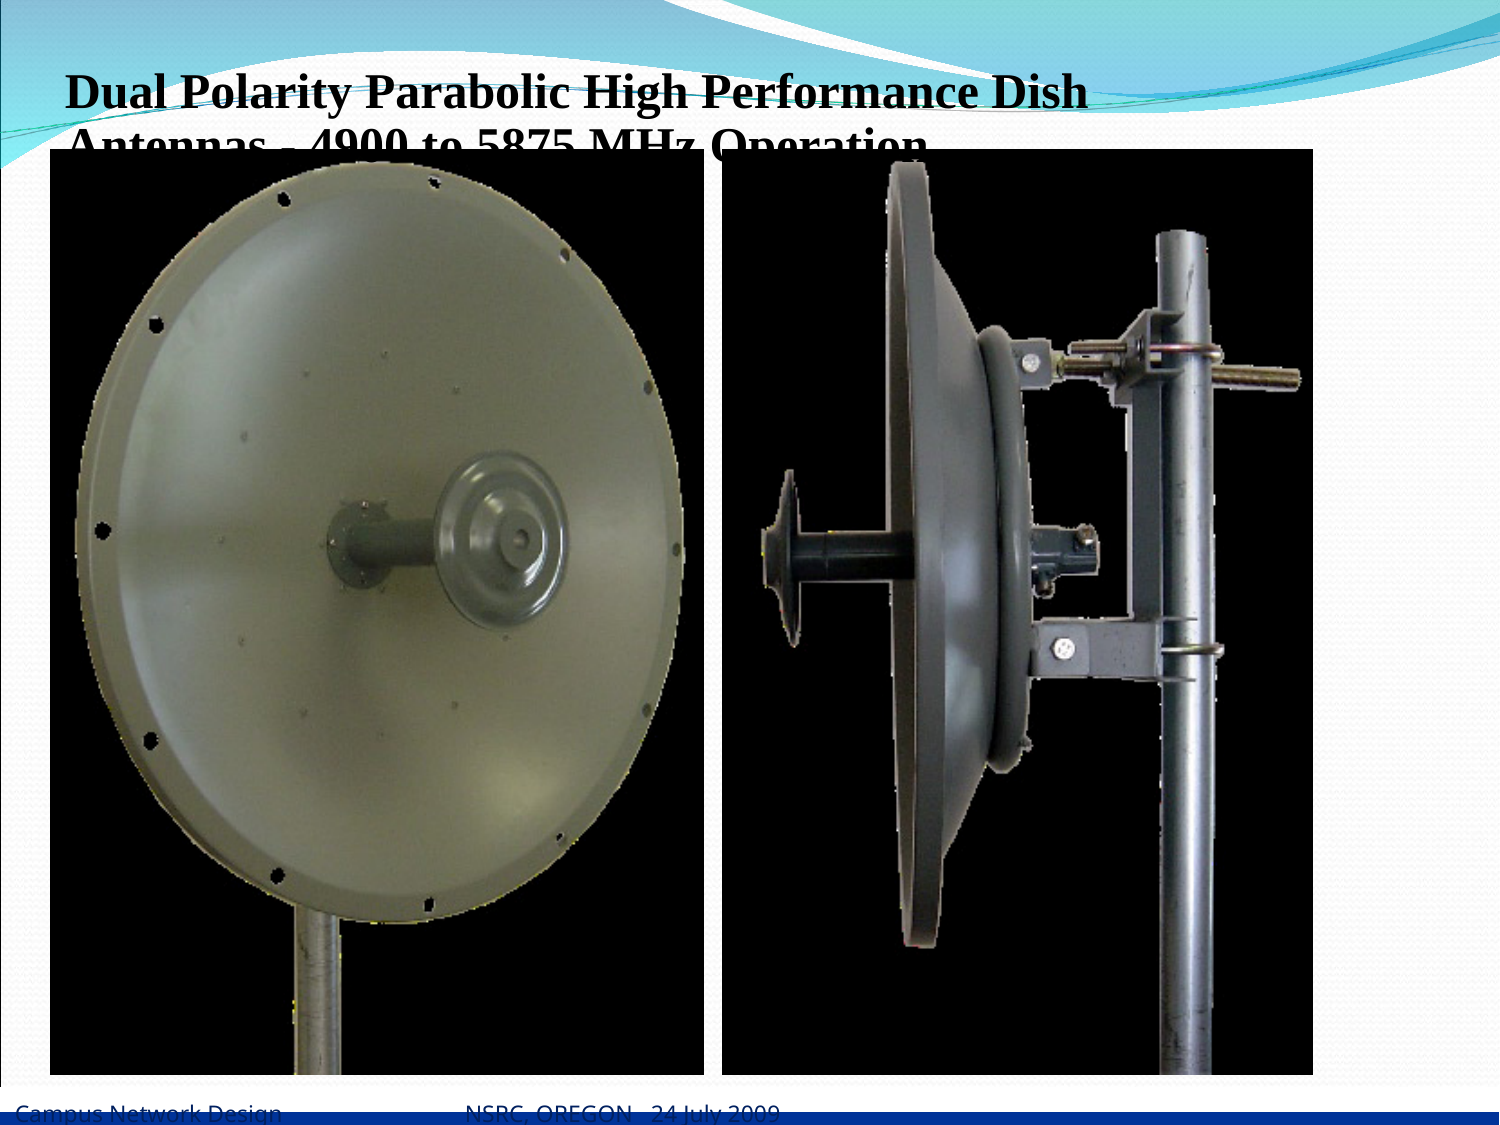

Dual Polarity Parabolic High Performance Dish Antennas - 4900 to 5875 MHz Operation